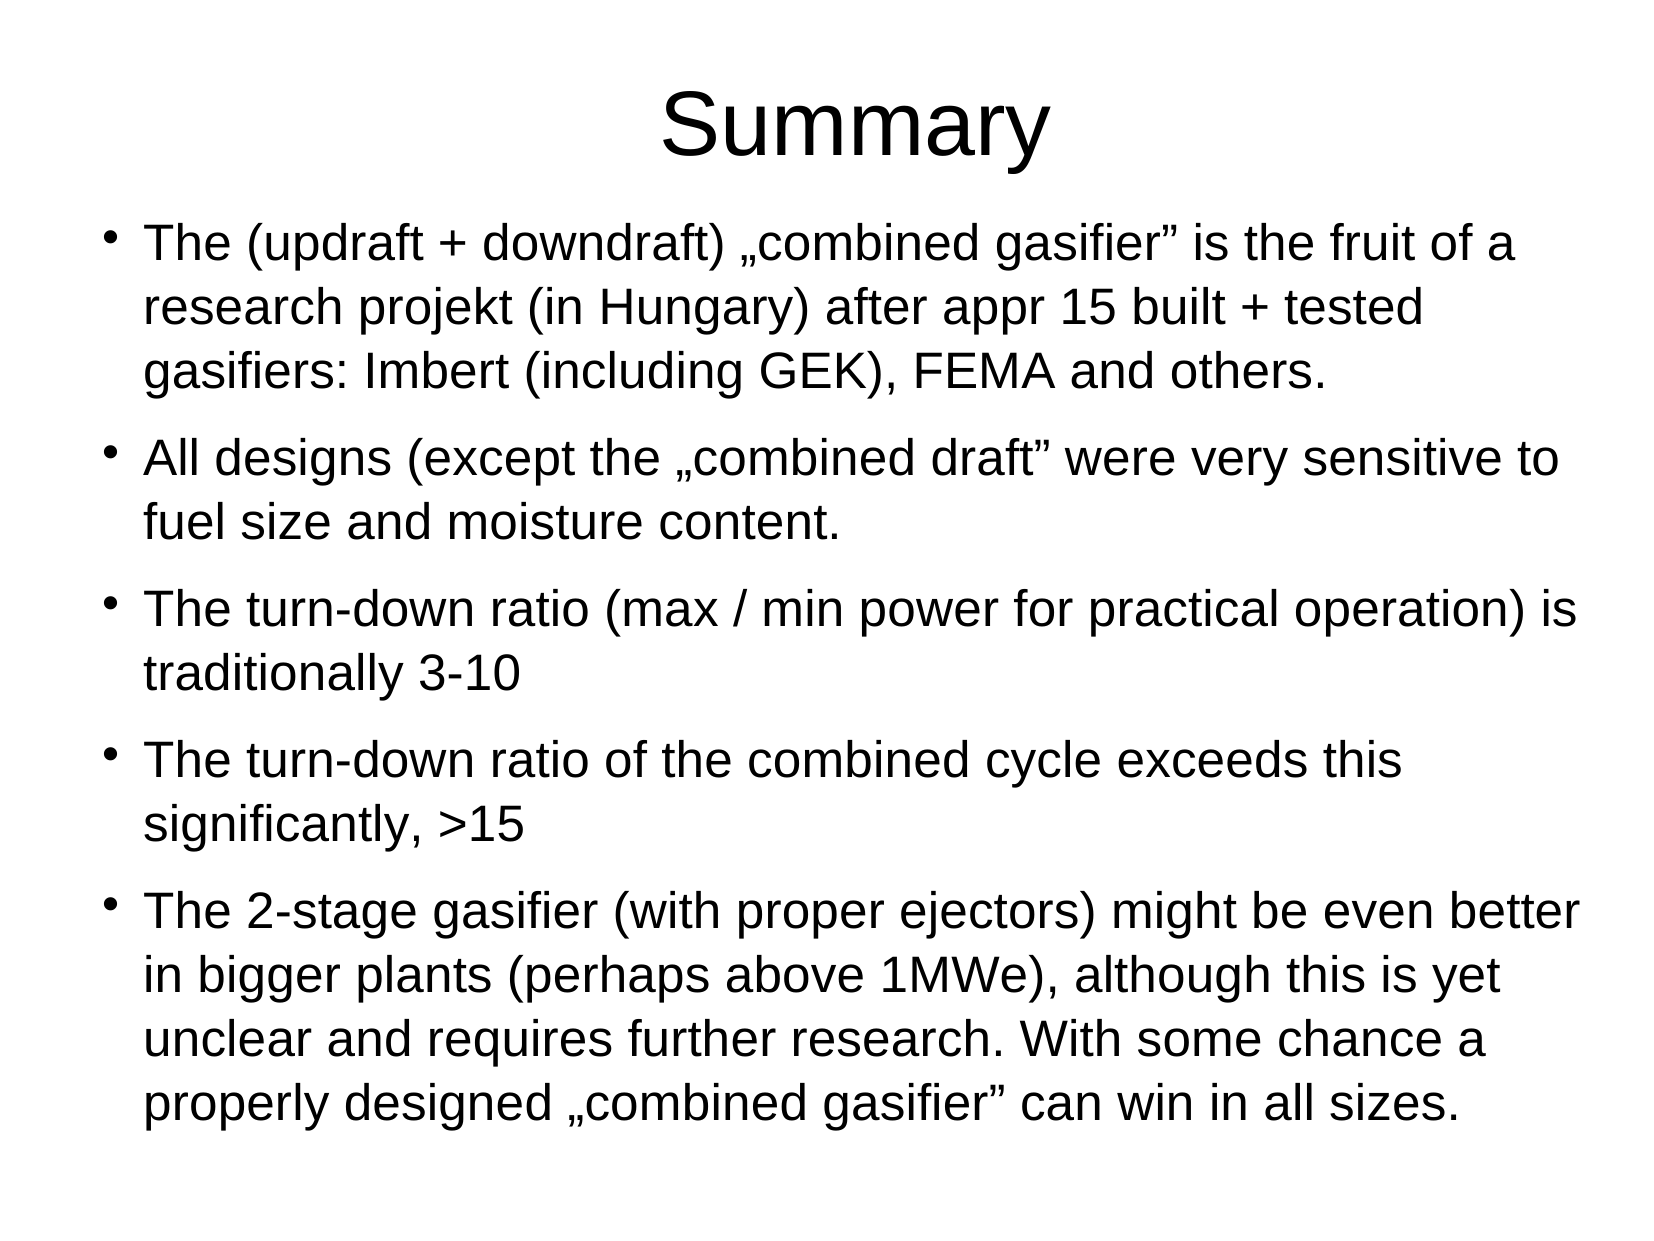

# Summary
The (updraft + downdraft) „combined gasifier” is the fruit of a research projekt (in Hungary) after appr 15 built + tested gasifiers: Imbert (including GEK), FEMA and others.
All designs (except the „combined draft” were very sensitive to fuel size and moisture content.
The turn-down ratio (max / min power for practical operation) is traditionally 3-10
The turn-down ratio of the combined cycle exceeds this significantly, >15
The 2-stage gasifier (with proper ejectors) might be even better in bigger plants (perhaps above 1MWe), although this is yet unclear and requires further research. With some chance a properly designed „combined gasifier” can win in all sizes.